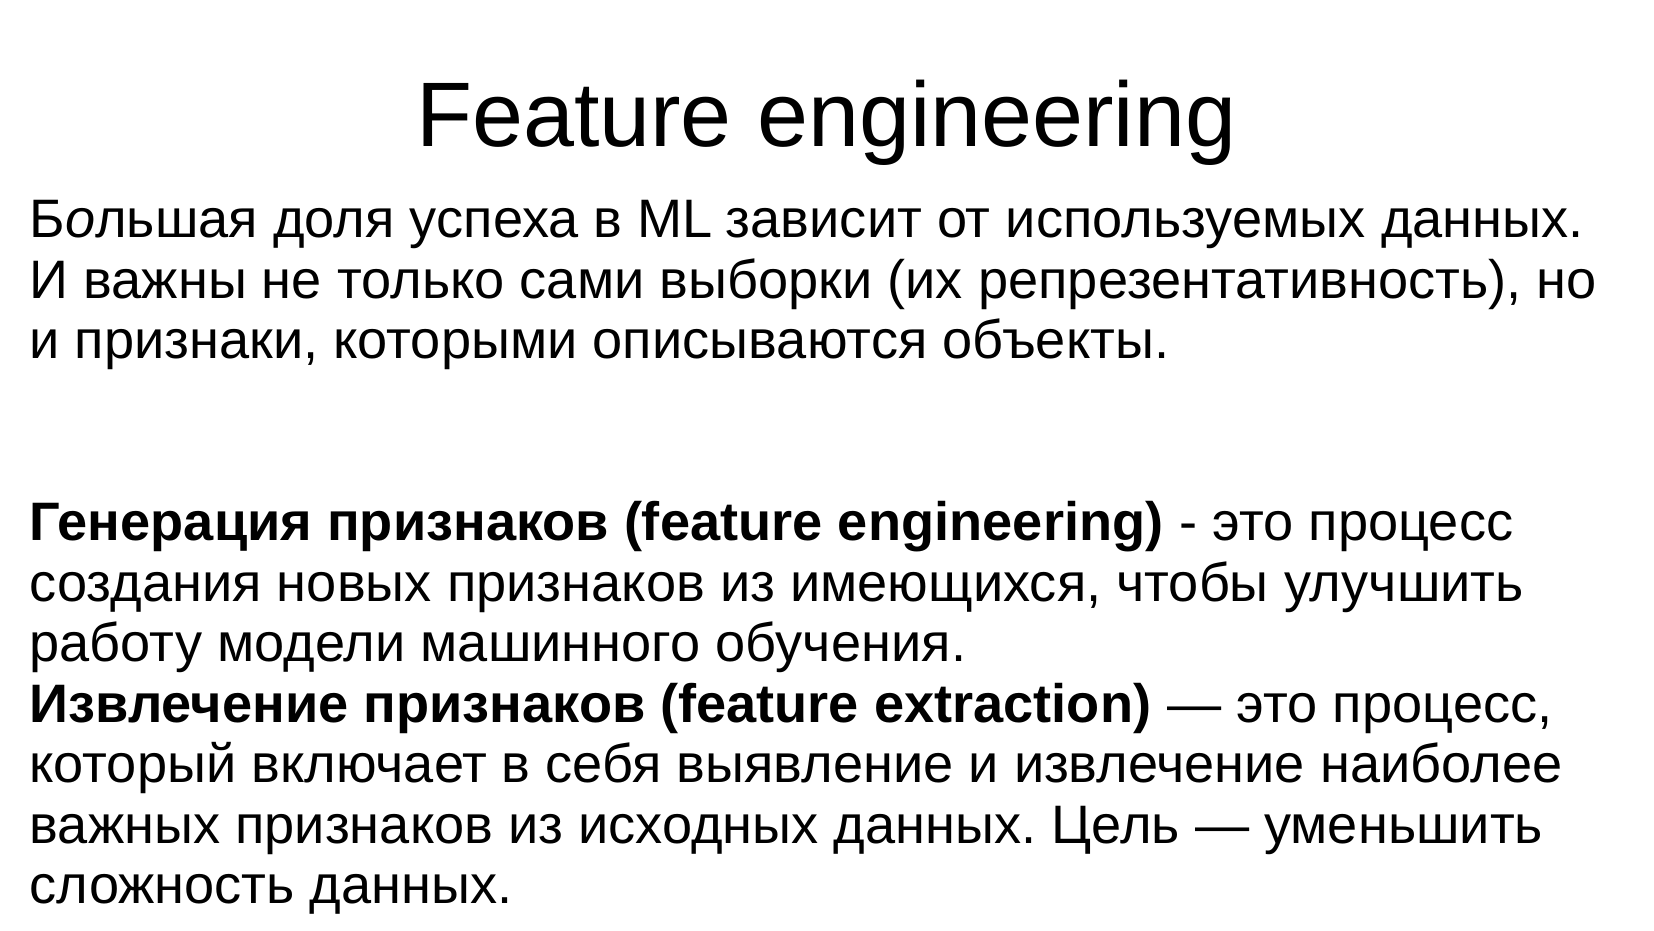

# Feature engineering
Большая доля успеха в ML зависит от используемых данных.
И важны не только сами выборки (их репрезентативность), но и признаки, которыми описываются объекты.
Генерация признаков (feature engineering) - это процесс создания новых признаков из имеющихся, чтобы улучшить работу модели машинного обучения.
Извлечение признаков (feature extraction) — это процесс, который включает в себя выявление и извлечение наиболее важных признаков из исходных данных. Цель — уменьшить сложность данных.